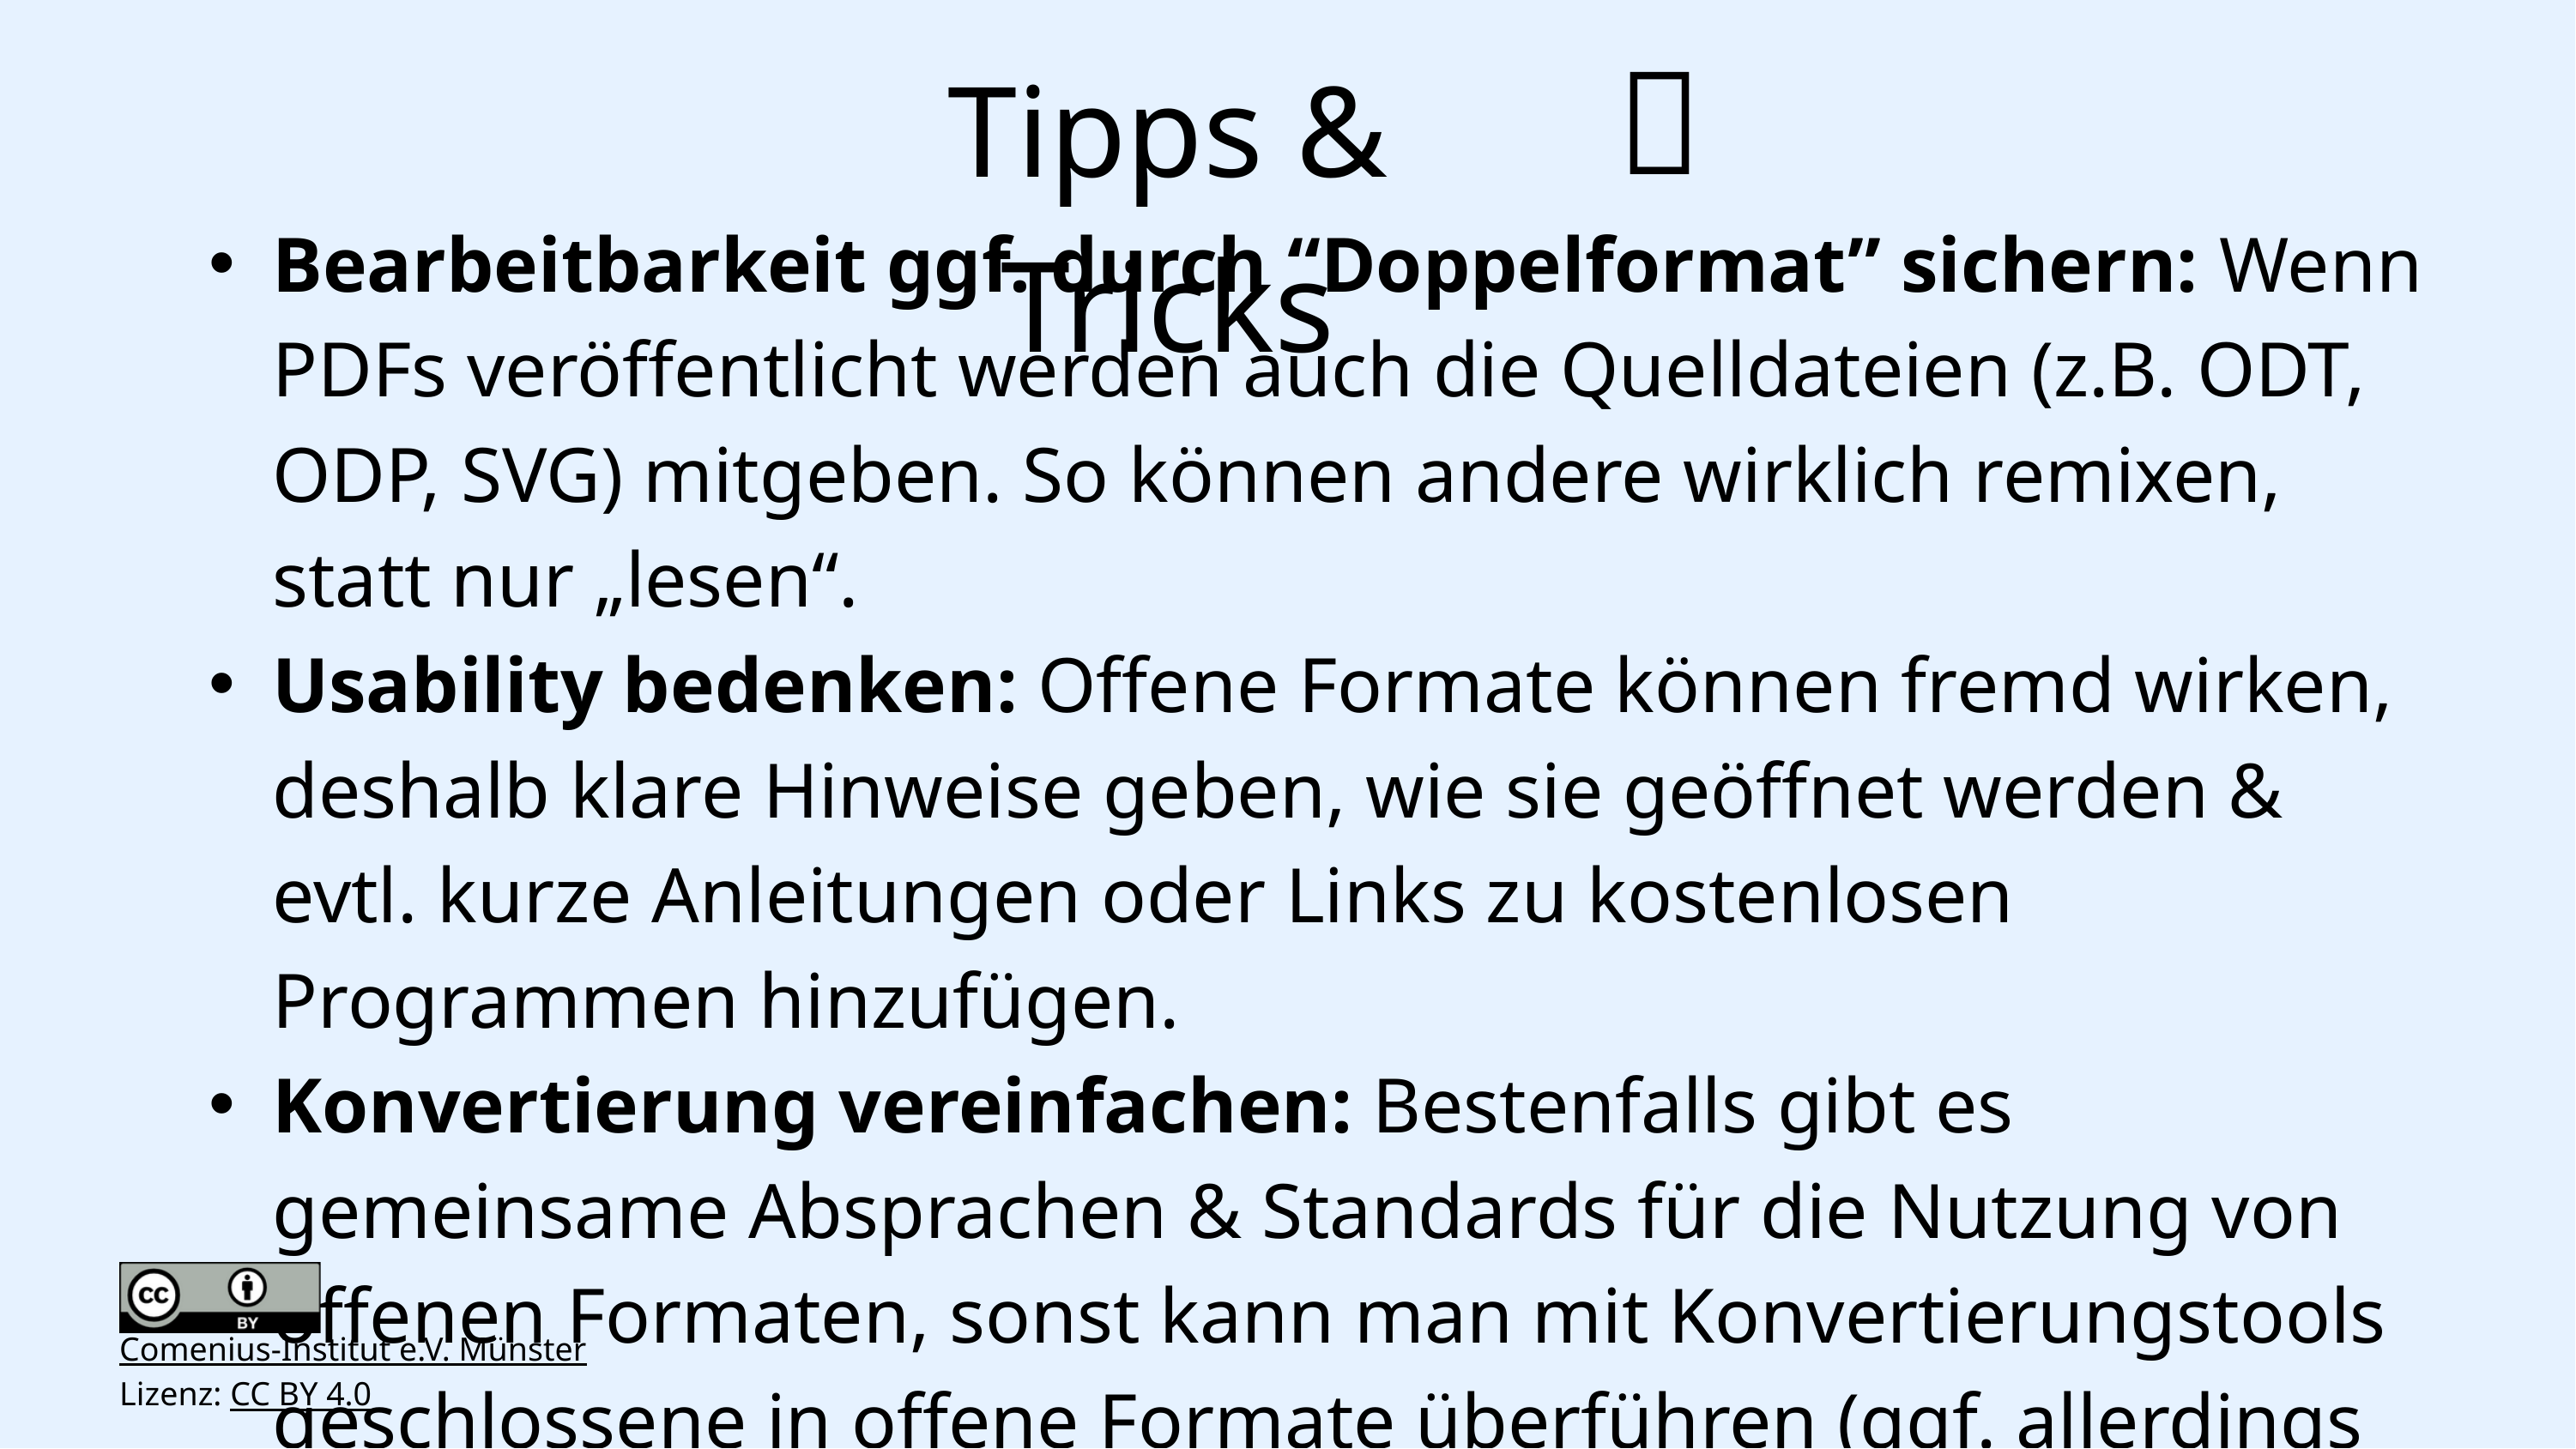

💡
Tipps & Tricks
Bearbeitbarkeit ggf. durch “Doppelformat” sichern: Wenn PDFs veröffentlicht werden auch die Quelldateien (z.B. ODT, ODP, SVG) mitgeben. So können andere wirklich remixen, statt nur „lesen“.
Usability bedenken: Offene Formate können fremd wirken, deshalb klare Hinweise geben, wie sie geöffnet werden & evtl. kurze Anleitungen oder Links zu kostenlosen Programmen hinzufügen.
Konvertierung vereinfachen: Bestenfalls gibt es gemeinsame Absprachen & Standards für die Nutzung von offenen Formaten, sonst kann man mit Konvertierungstools geschlossene in offene Formate überführen (ggf. allerdings mit Layoutproblemen)!
Comenius-Institut e.V. Münster
Lizenz: CC BY 4.0